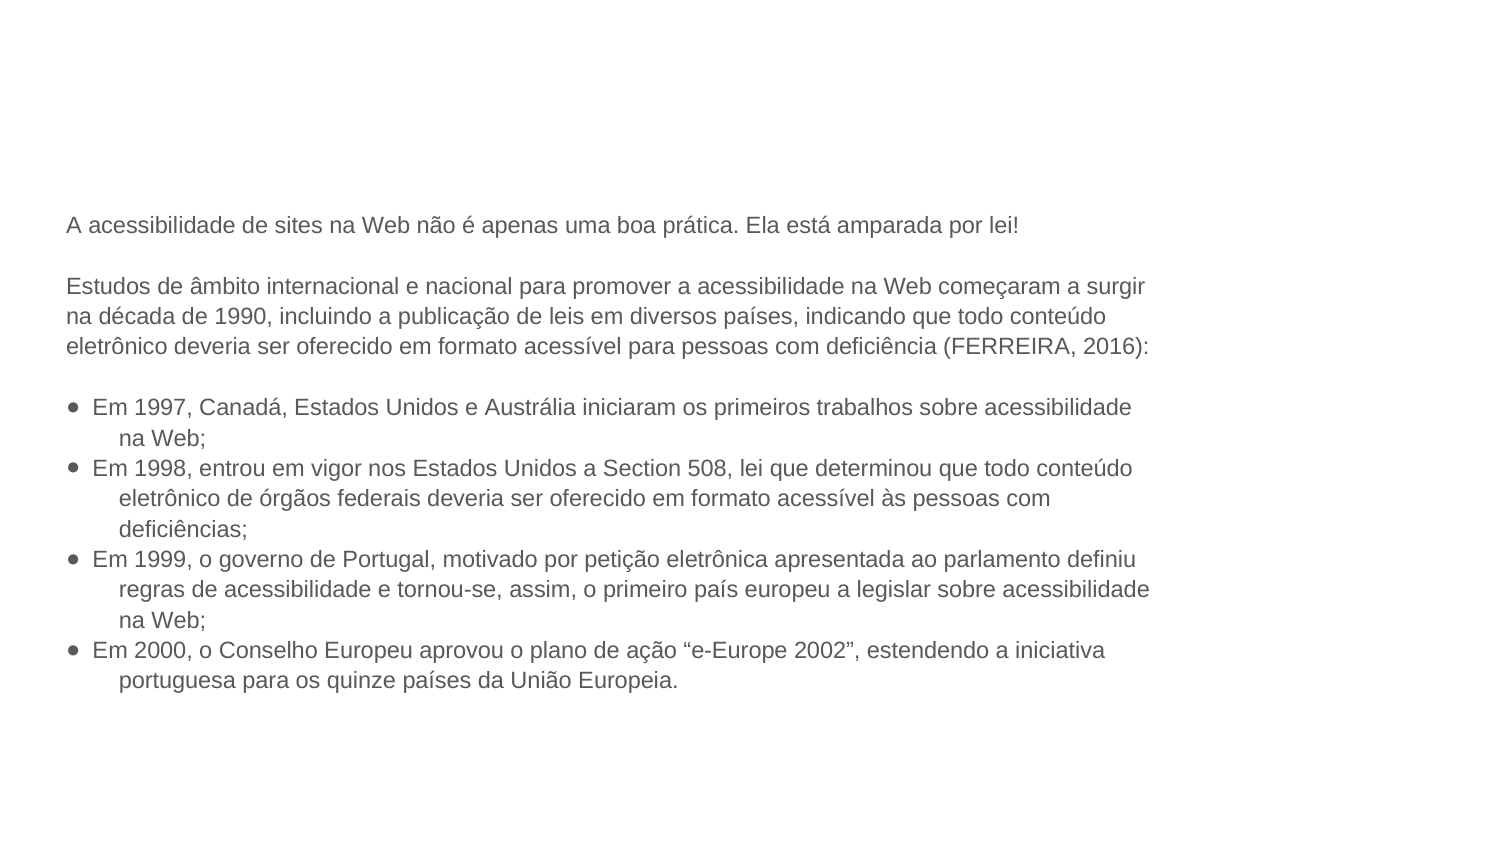

# Acessibilidade da Web no Mundo
A acessibilidade de sites na Web não é apenas uma boa prática. Ela está amparada por lei!
Estudos de âmbito internacional e nacional para promover a acessibilidade na Web começaram a surgir na década de 1990, incluindo a publicação de leis em diversos países, indicando que todo conteúdo eletrônico deveria ser oferecido em formato acessível para pessoas com deficiência (FERREIRA, 2016):
Em 1997, Canadá, Estados Unidos e Austrália iniciaram os primeiros trabalhos sobre acessibilidade na Web;
Em 1998, entrou em vigor nos Estados Unidos a Section 508, lei que determinou que todo conteúdo eletrônico de órgãos federais deveria ser oferecido em formato acessível às pessoas com deficiências;
Em 1999, o governo de Portugal, motivado por petição eletrônica apresentada ao parlamento definiu regras de acessibilidade e tornou-se, assim, o primeiro país europeu a legislar sobre acessibilidade na Web;
Em 2000, o Conselho Europeu aprovou o plano de ação “e-Europe 2002”, estendendo a iniciativa portuguesa para os quinze países da União Europeia.